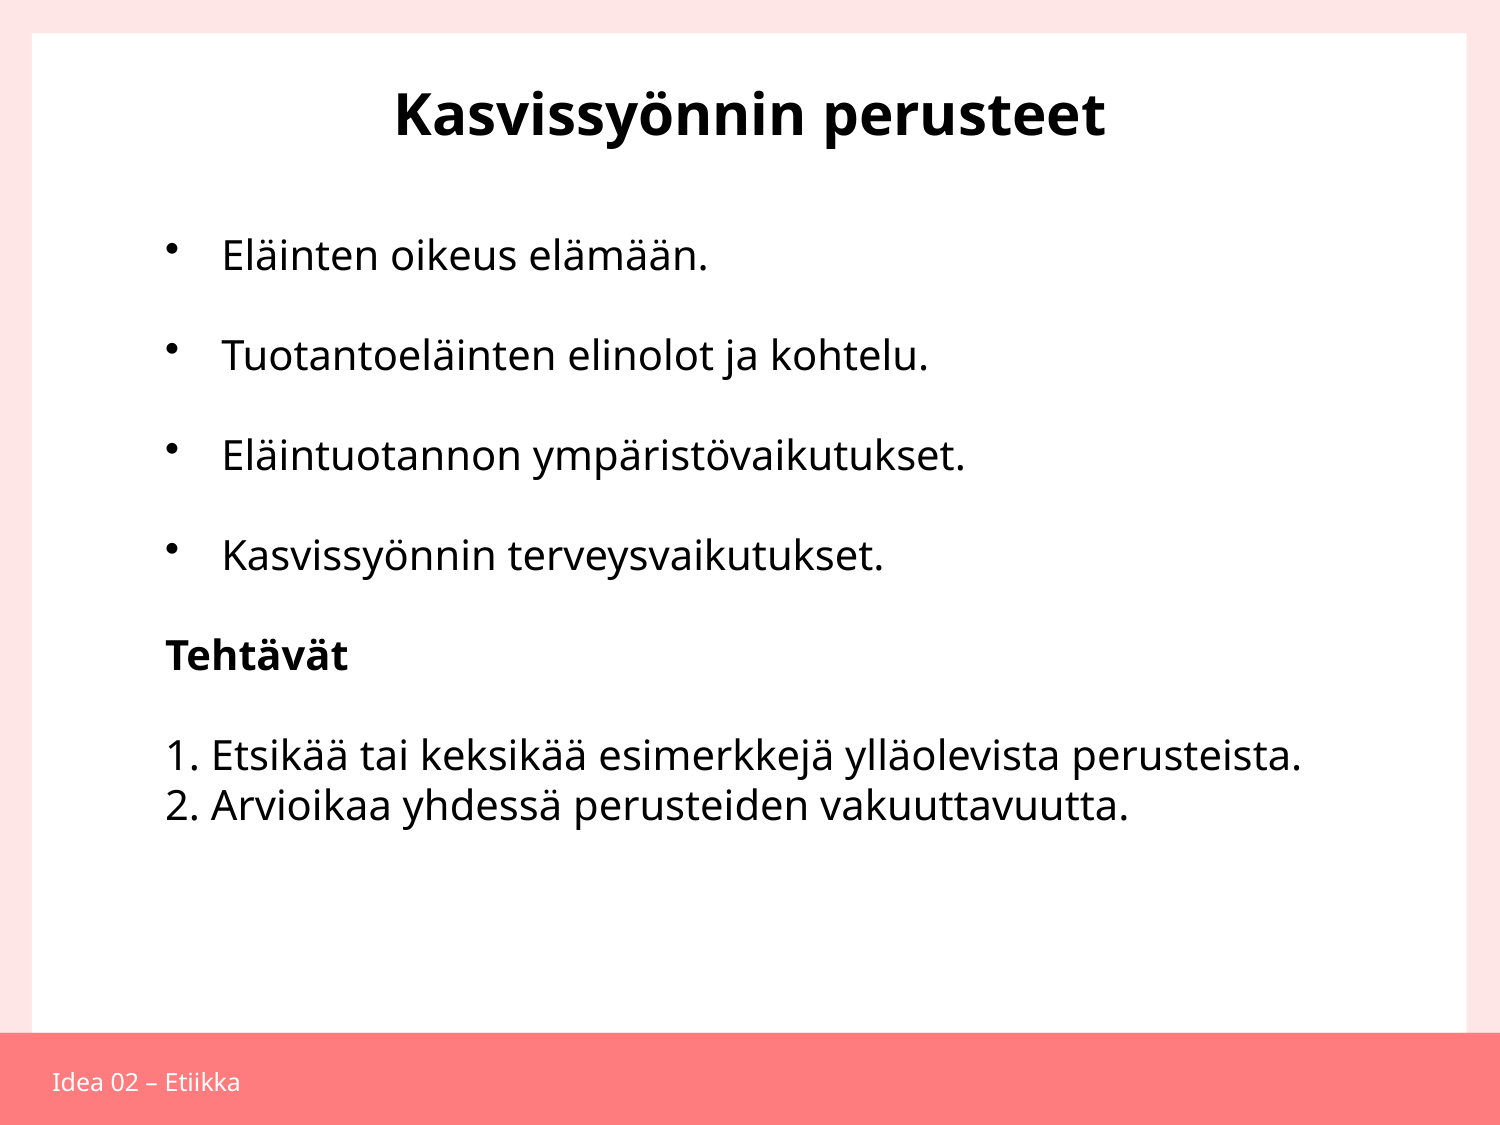

# Kasvissyönnin perusteet
Eläinten oikeus elämään.
Tuotantoeläinten elinolot ja kohtelu.
Eläintuotannon ympäristövaikutukset.
Kasvissyönnin terveysvaikutukset.
Tehtävät
1. Etsikää tai keksikää esimerkkejä ylläolevista perusteista.
2. Arvioikaa yhdessä perusteiden vakuuttavuutta.